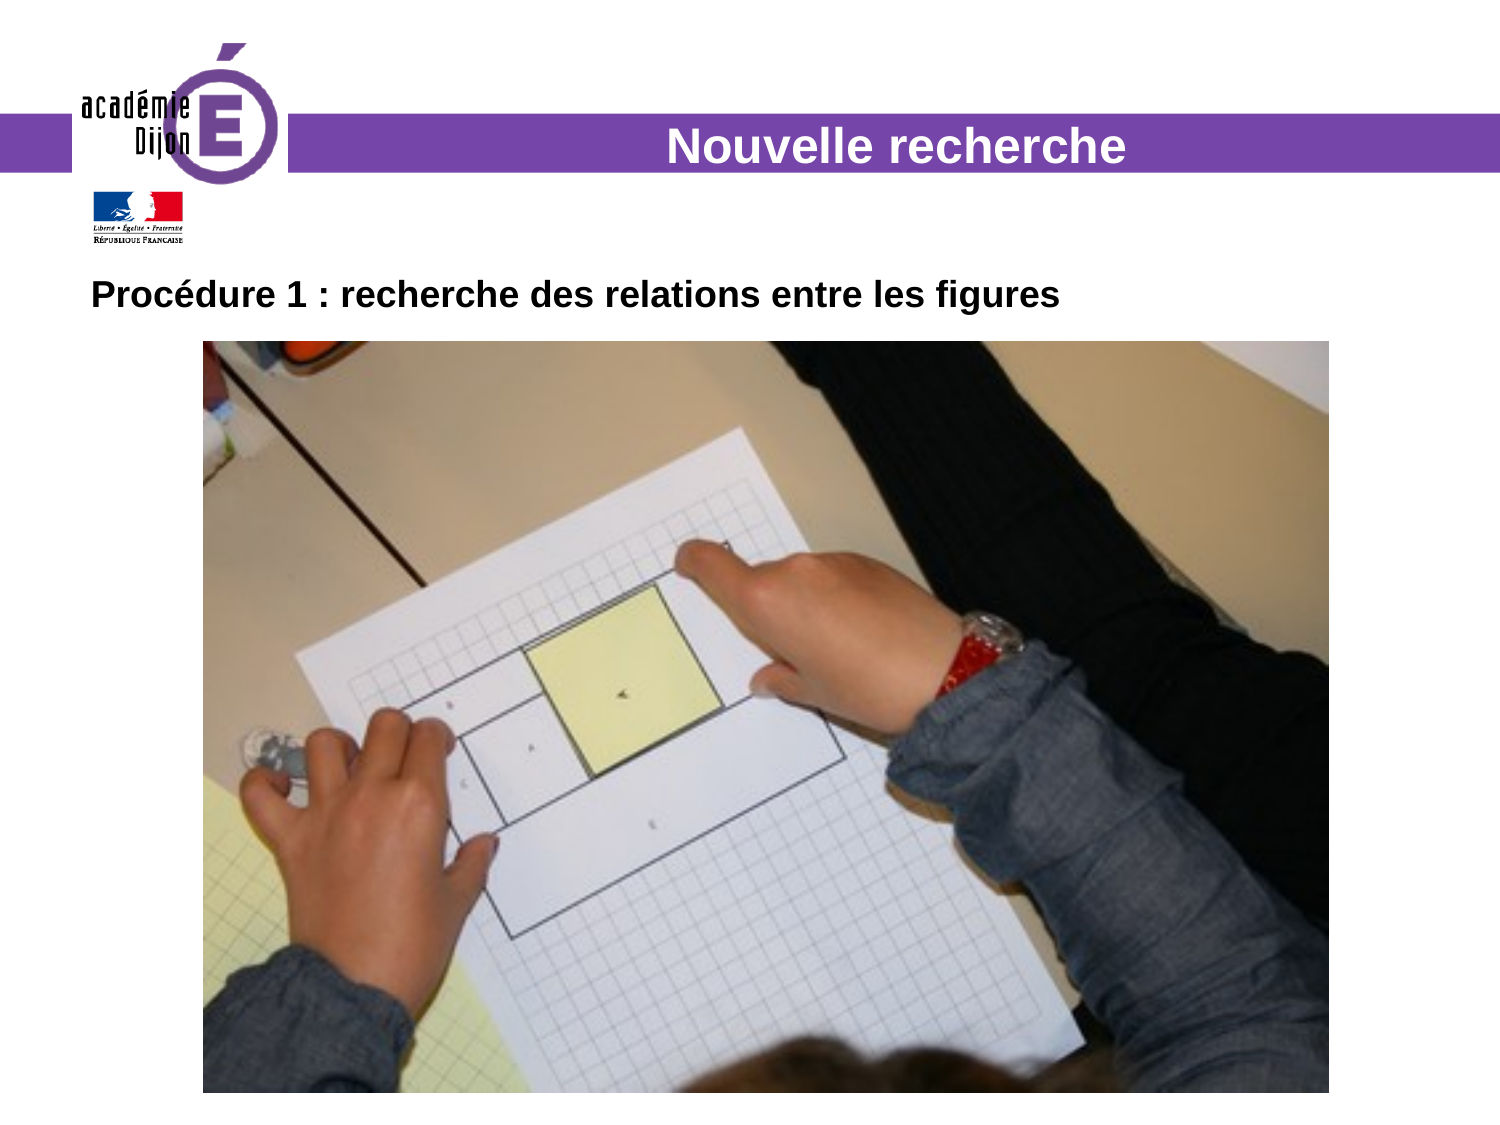

# Nouvelle recherche
Procédure 1 : recherche des relations entre les figures